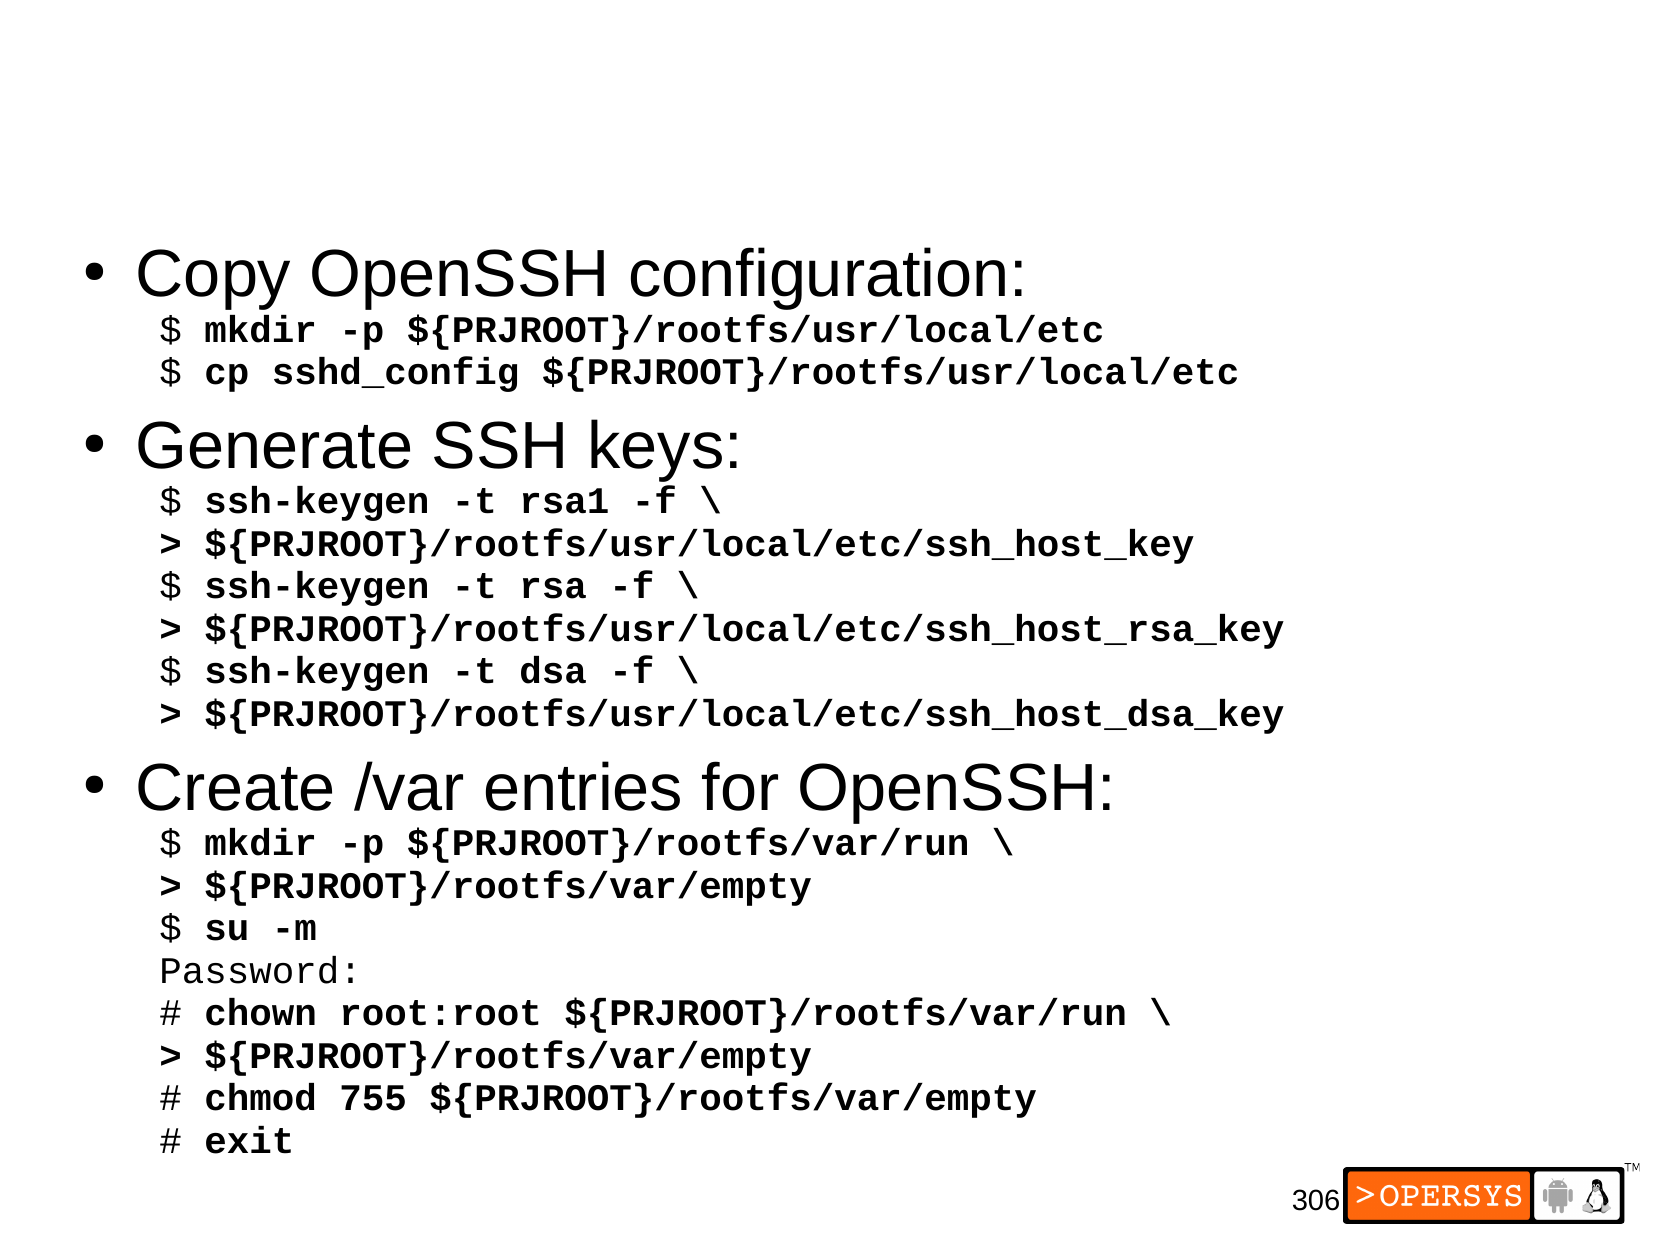

# Copy OpenSSH configuration:
$ mkdir -p ${PRJROOT}/rootfs/usr/local/etc
$ cp sshd_config ${PRJROOT}/rootfs/usr/local/etc
Generate SSH keys:
$ ssh-keygen -t rsa1 -f \
> ${PRJROOT}/rootfs/usr/local/etc/ssh_host_key
$ ssh-keygen -t rsa -f \
> ${PRJROOT}/rootfs/usr/local/etc/ssh_host_rsa_key
$ ssh-keygen -t dsa -f \
> ${PRJROOT}/rootfs/usr/local/etc/ssh_host_dsa_key
Create /var entries for OpenSSH:
$ mkdir -p ${PRJROOT}/rootfs/var/run \
> ${PRJROOT}/rootfs/var/empty
$ su -m
Password:
# chown root:root ${PRJROOT}/rootfs/var/run \
> ${PRJROOT}/rootfs/var/empty
# chmod 755 ${PRJROOT}/rootfs/var/empty
# exit